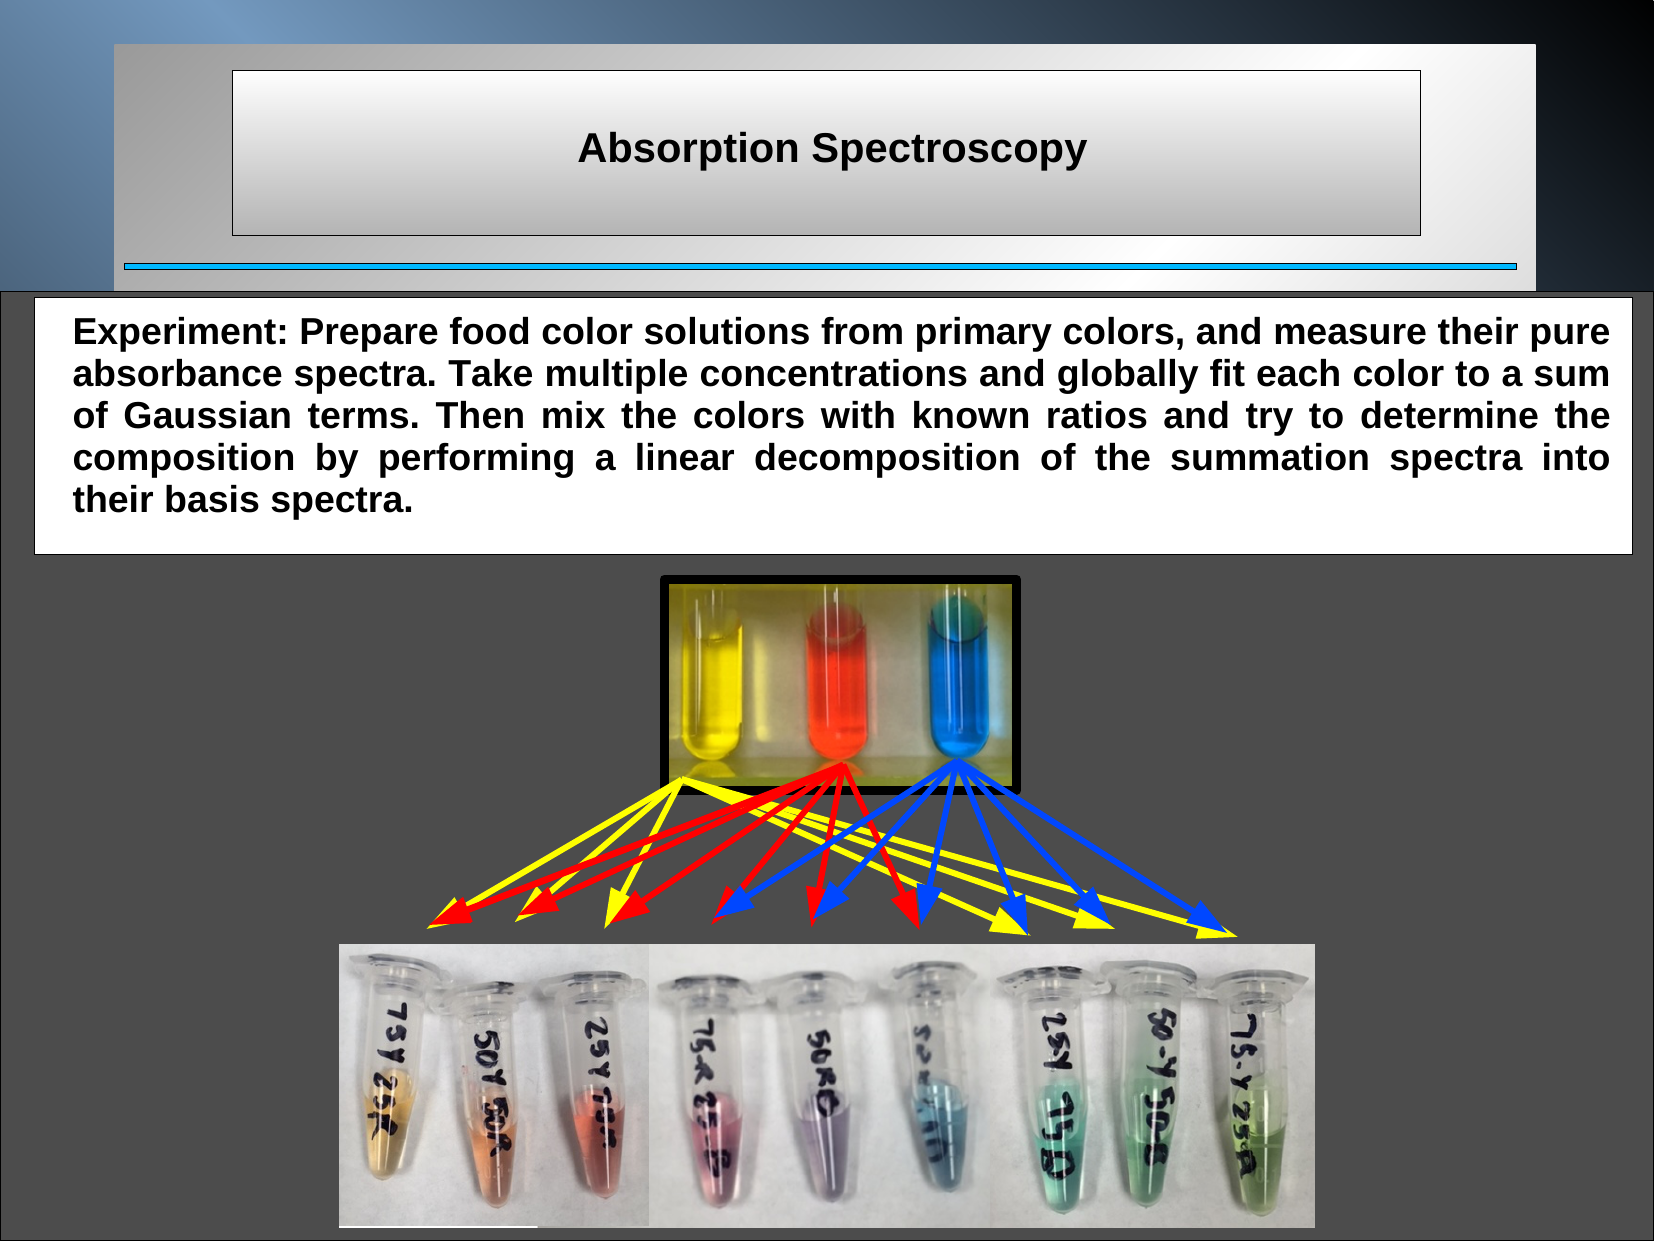

Absorption Spectroscopy
Experiment: Prepare food color solutions from primary colors, and measure their pure absorbance spectra. Take multiple concentrations and globally fit each color to a sum of Gaussian terms. Then mix the colors with known ratios and try to determine the composition by performing a linear decomposition of the summation spectra into their basis spectra.